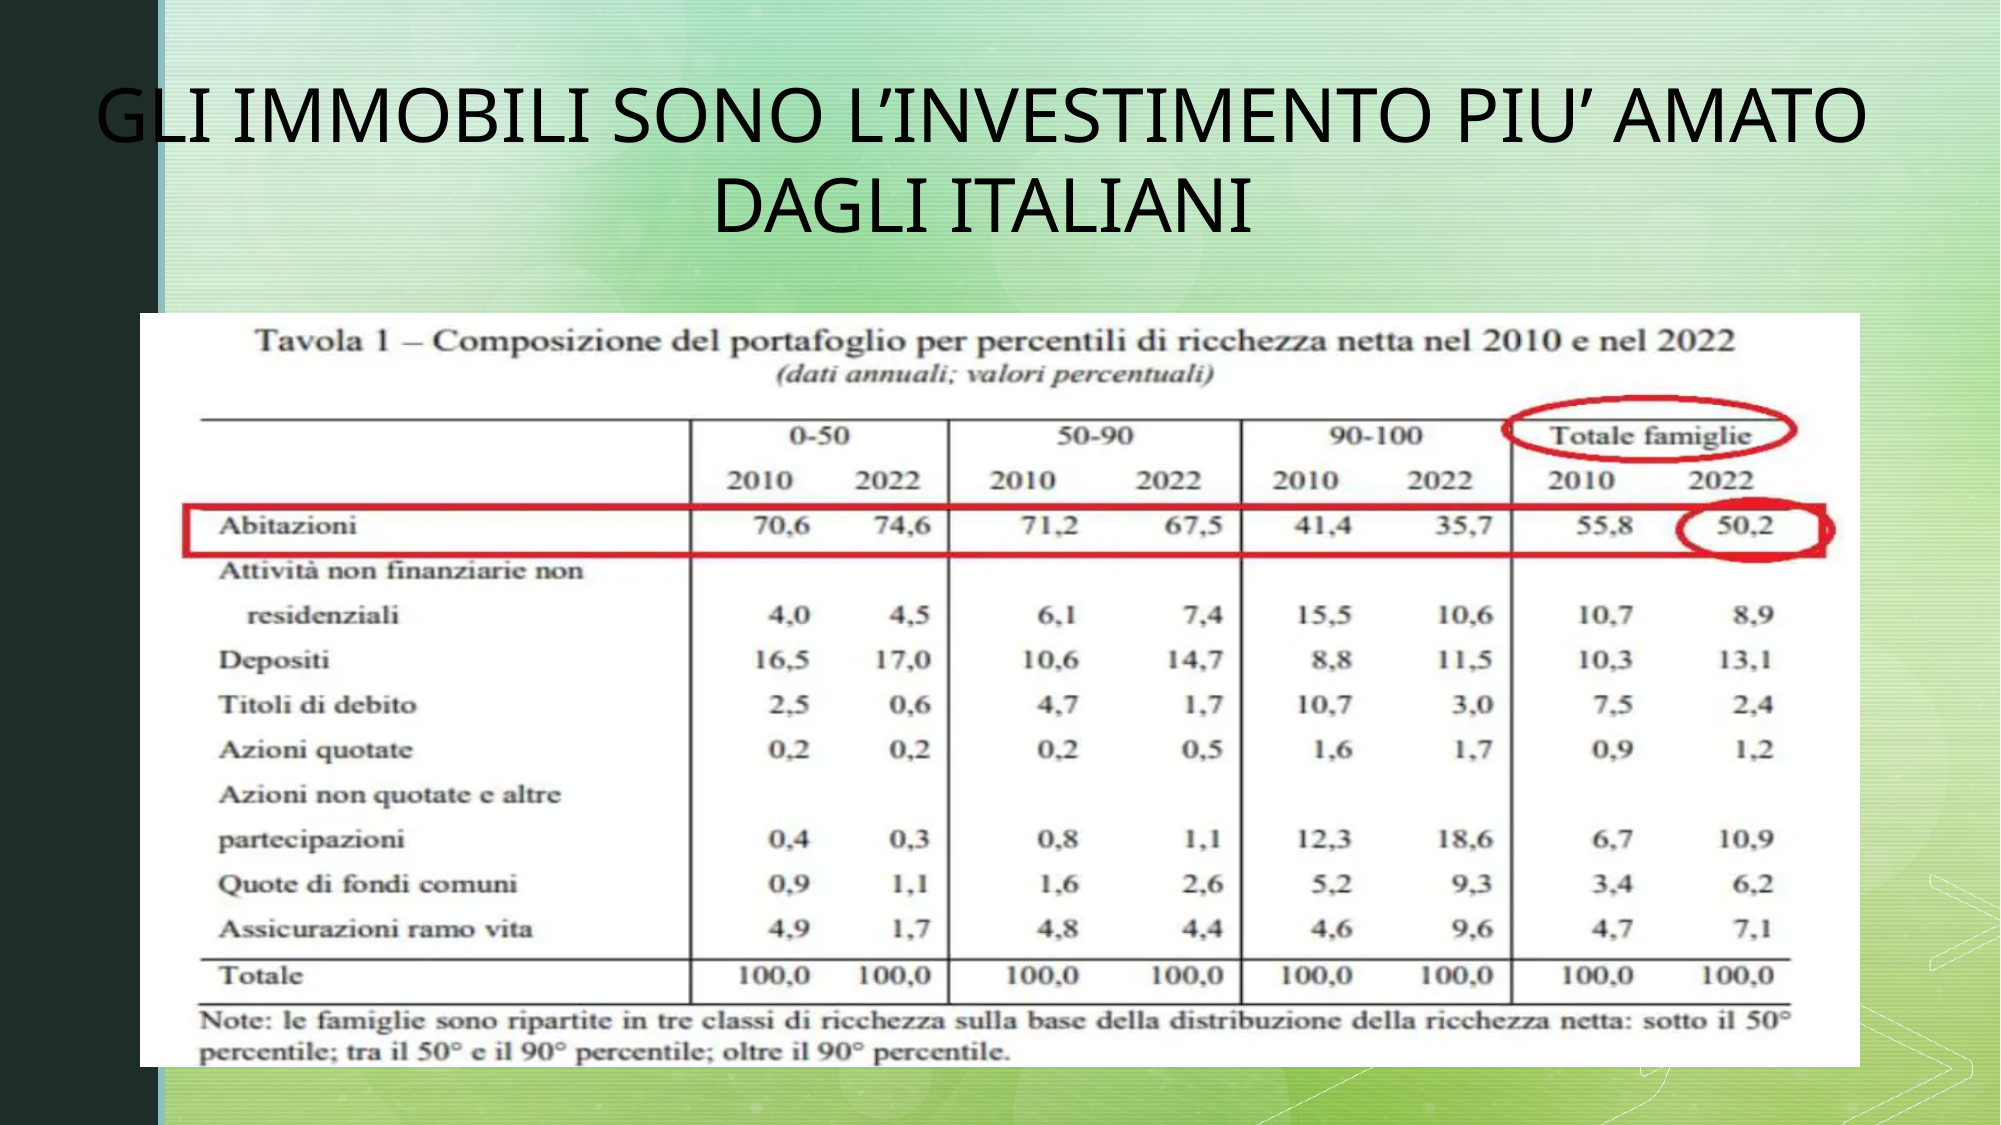

GLI IMMOBILI SONO L’INVESTIMENTO PIU’ AMATO DAGLI ITALIANI